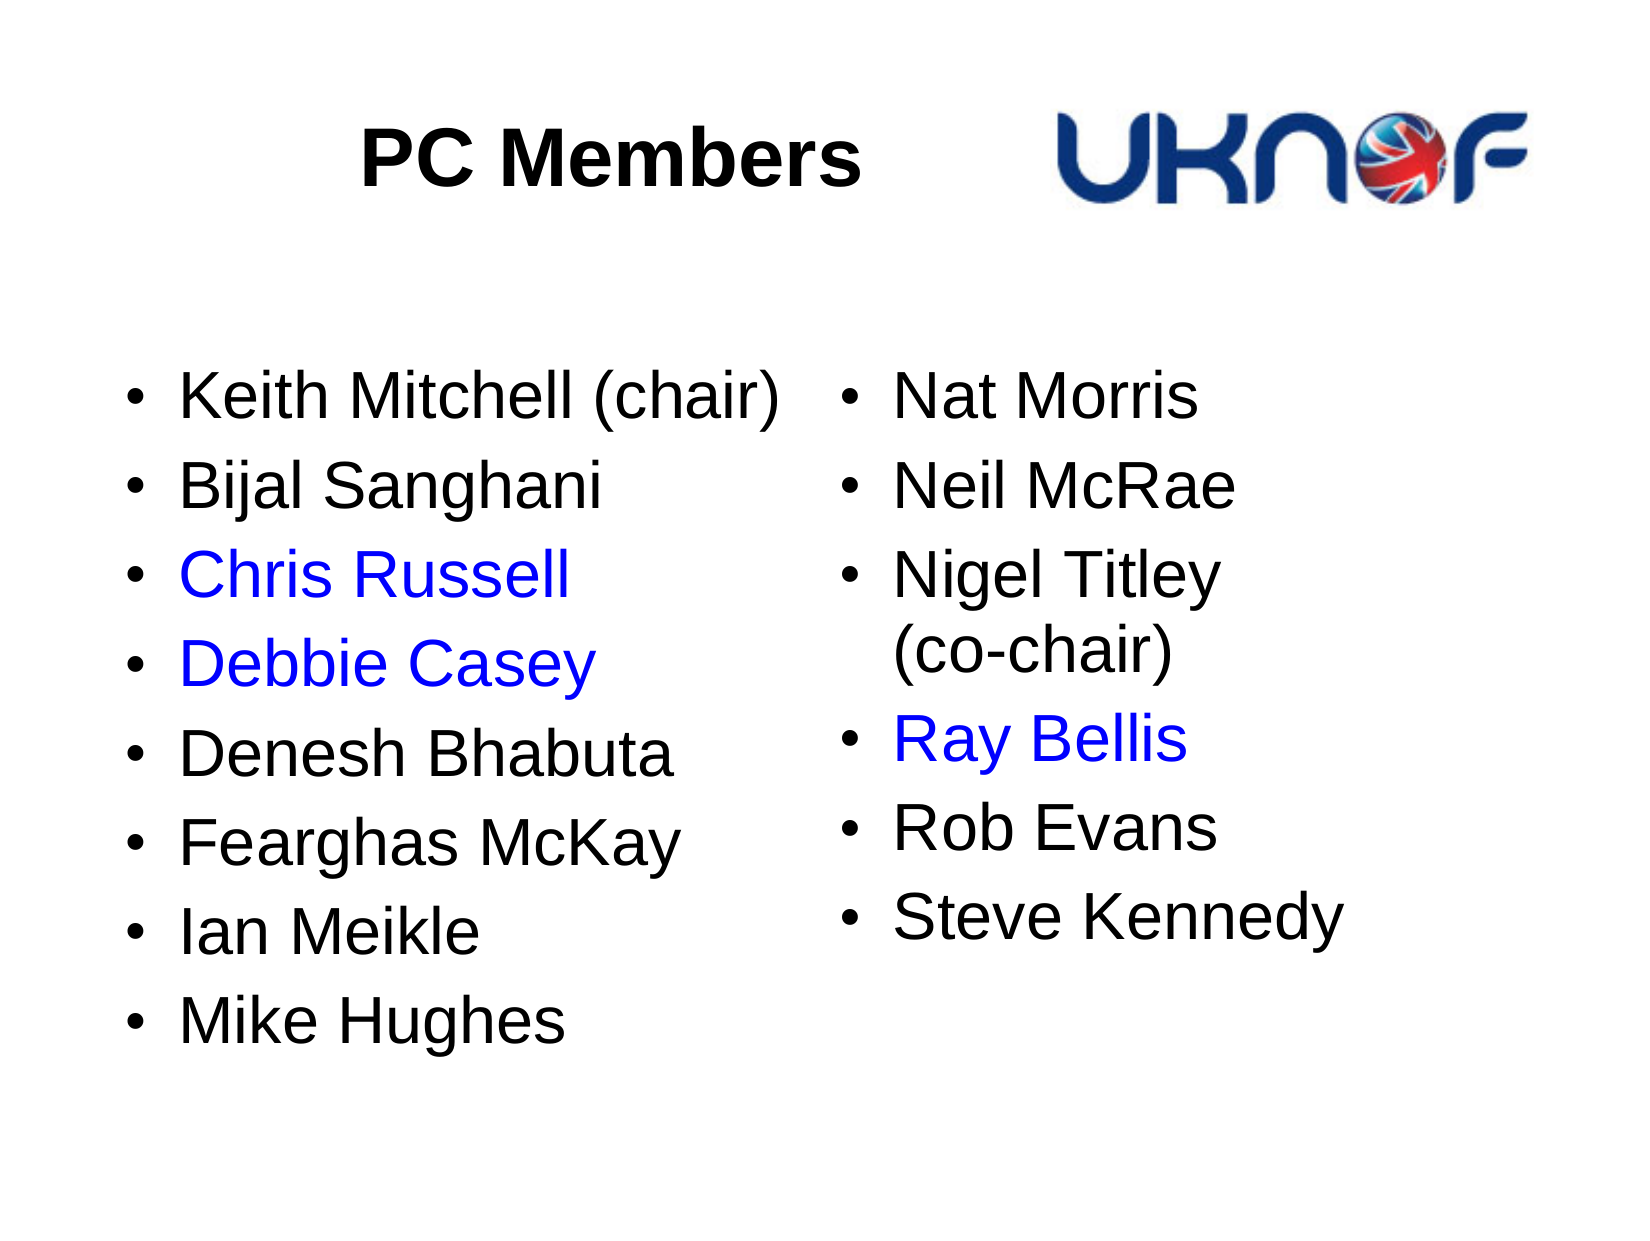

# PC Members
Keith Mitchell (chair)
Bijal Sanghani
Chris Russell
Debbie Casey
Denesh Bhabuta
Fearghas McKay
Ian Meikle
Mike Hughes
Nat Morris
Neil McRae
Nigel Titley
(co-chair)
Ray Bellis
Rob Evans
Steve Kennedy